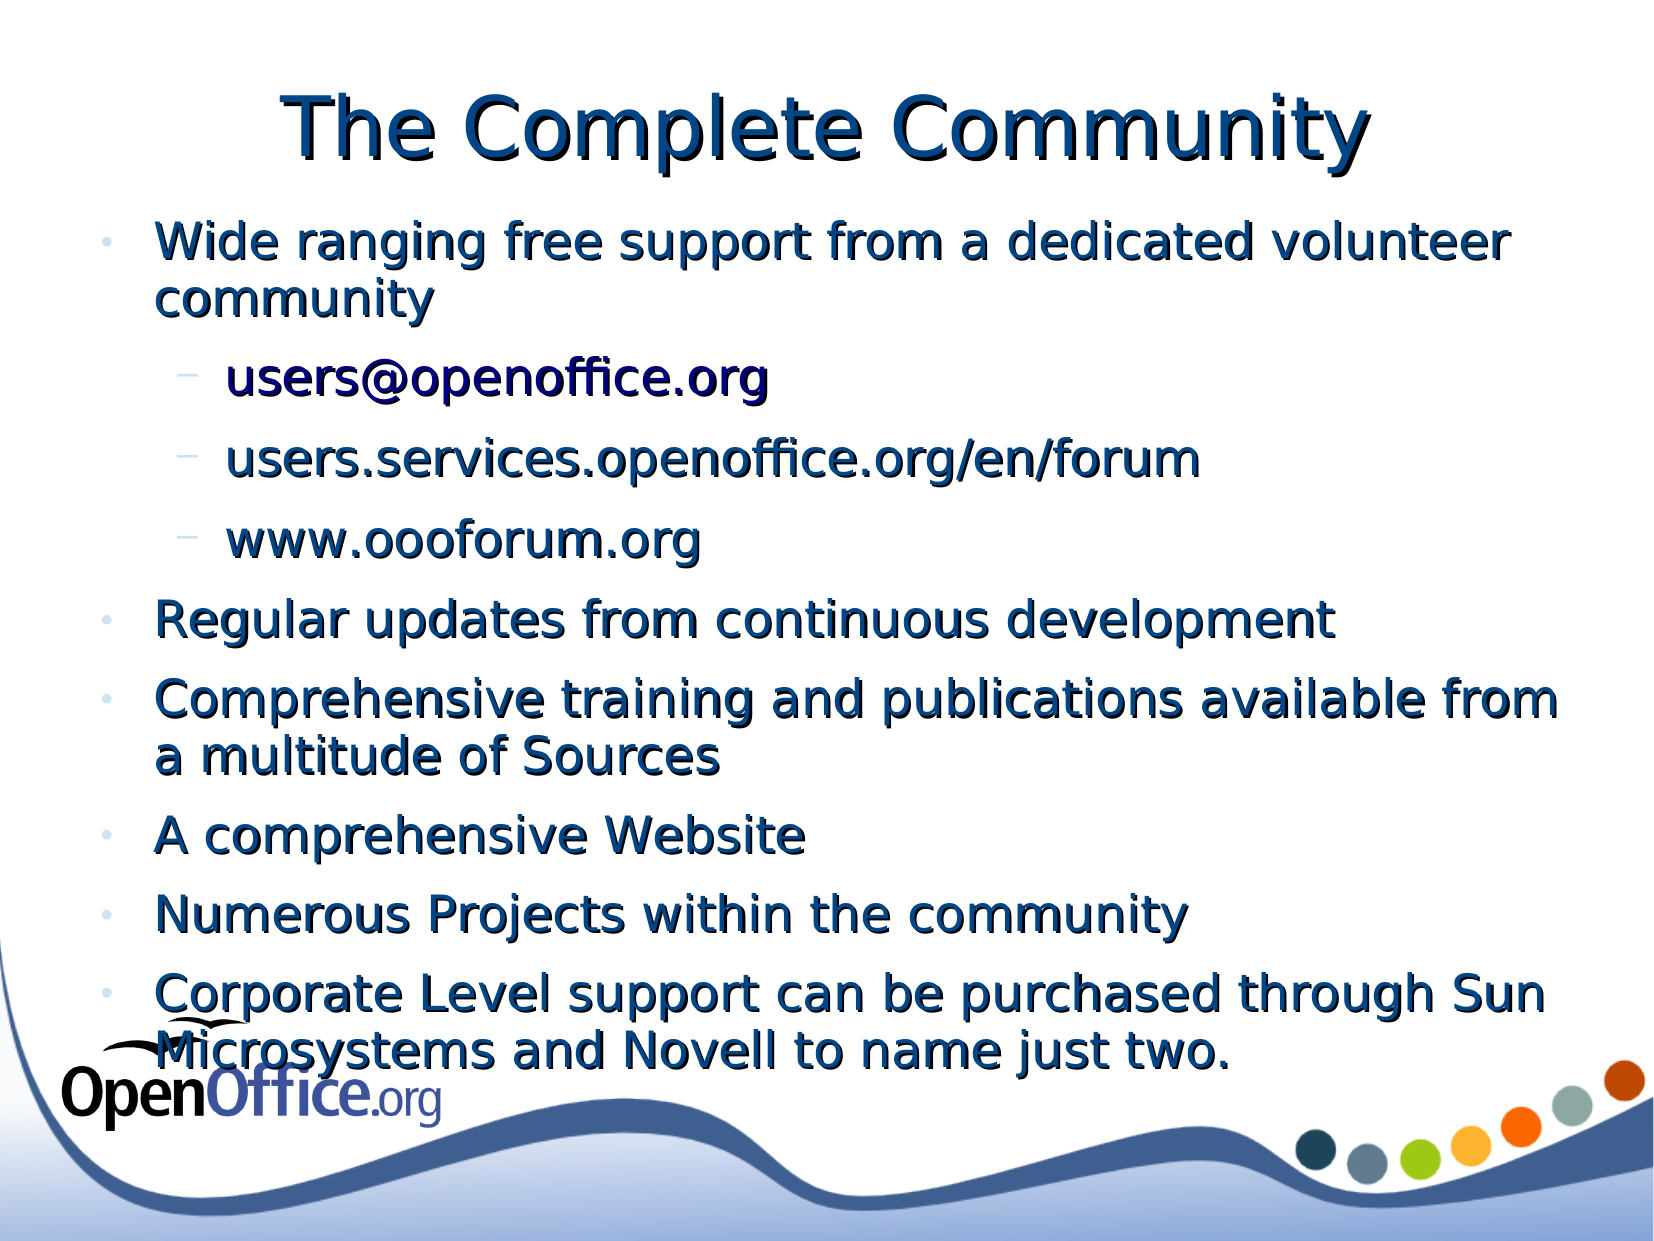

# The Complete Community
Wide ranging free support from a dedicated volunteer community
users@openoffice.org
users.services.openoffice.org/en/forum
www.oooforum.org
Regular updates from continuous development
Comprehensive training and publications available from a multitude of Sources
A comprehensive Website
Numerous Projects within the community
Corporate Level support can be purchased through Sun Microsystems and Novell to name just two.